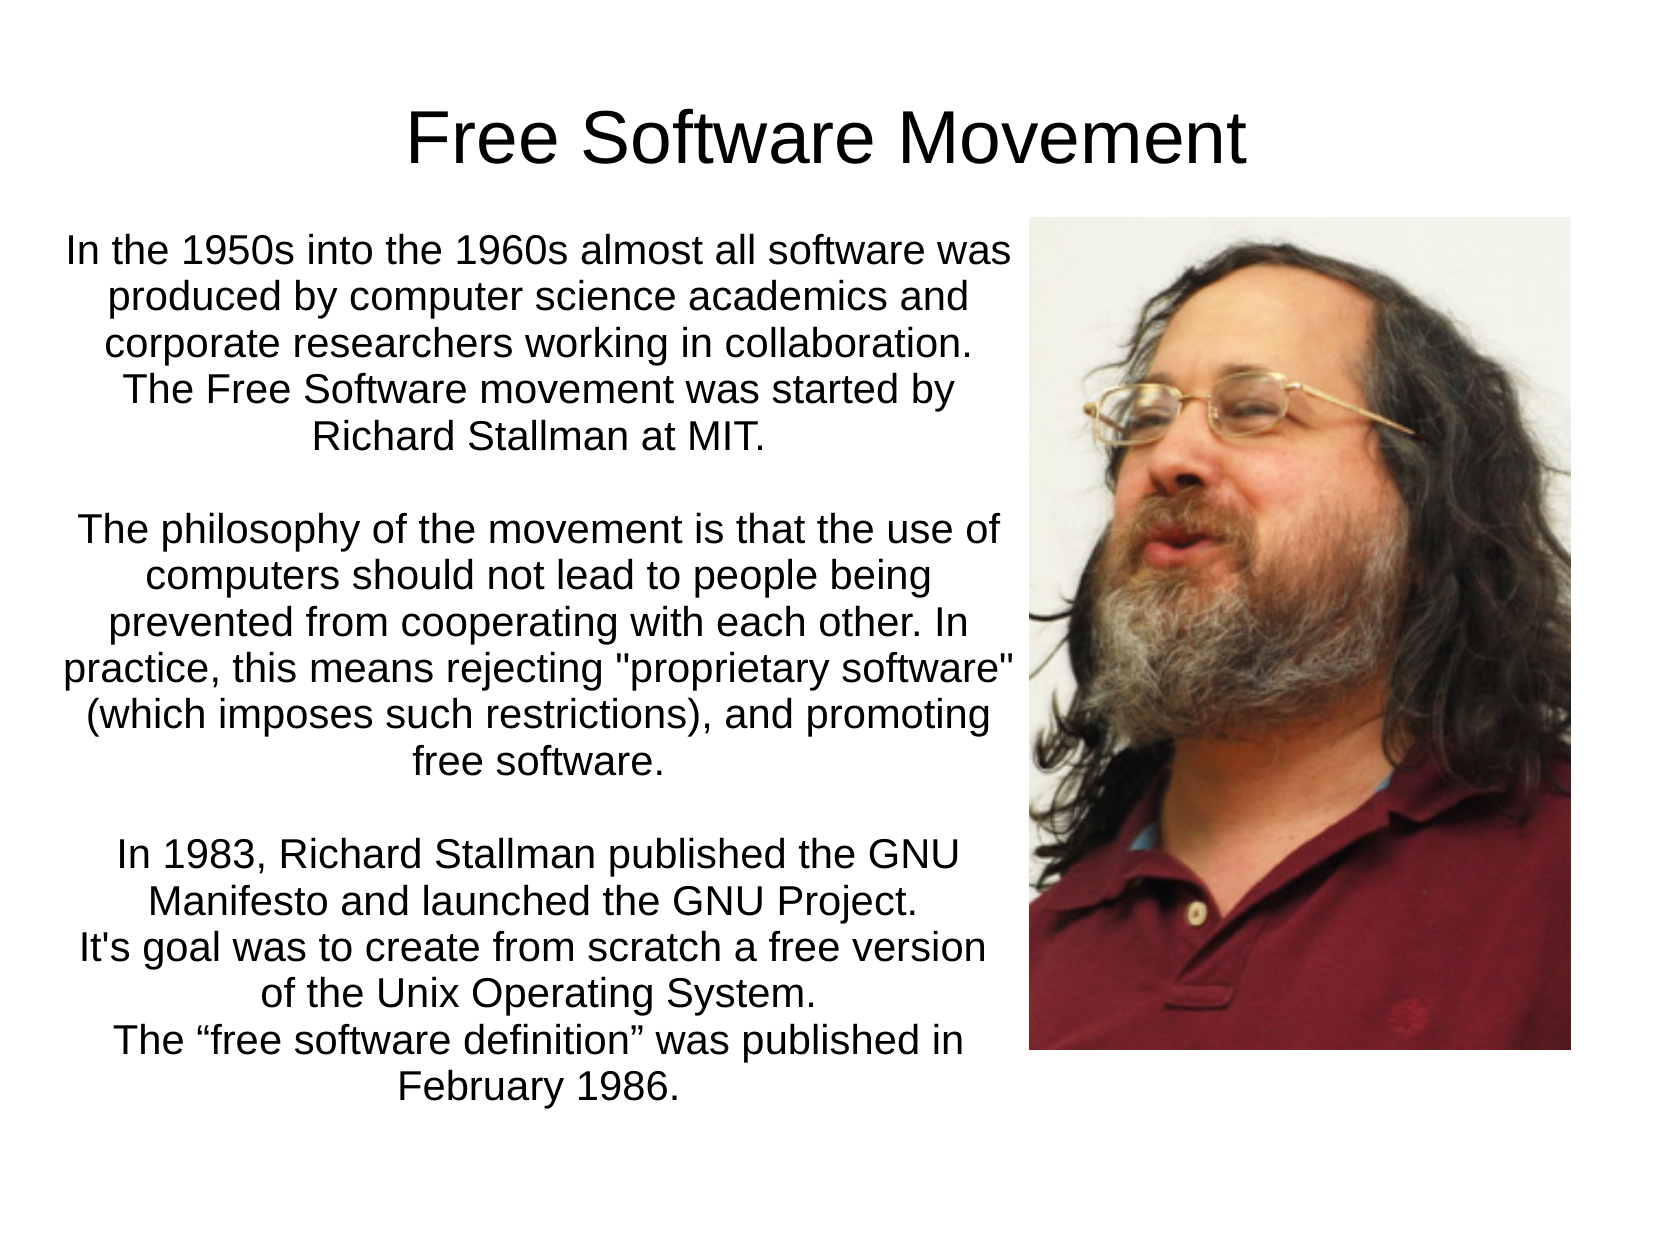

# Free Software Movement
In the 1950s into the 1960s almost all software was produced by computer science academics and corporate researchers working in collaboration.
The Free Software movement was started by Richard Stallman at MIT.
The philosophy of the movement is that the use of computers should not lead to people being prevented from cooperating with each other. In practice, this means rejecting "proprietary software" (which imposes such restrictions), and promoting free software.
In 1983, Richard Stallman published the GNU Manifesto and launched the GNU Project.
It's goal was to create from scratch a free version
of the Unix Operating System.
The “free software definition” was published in February 1986.